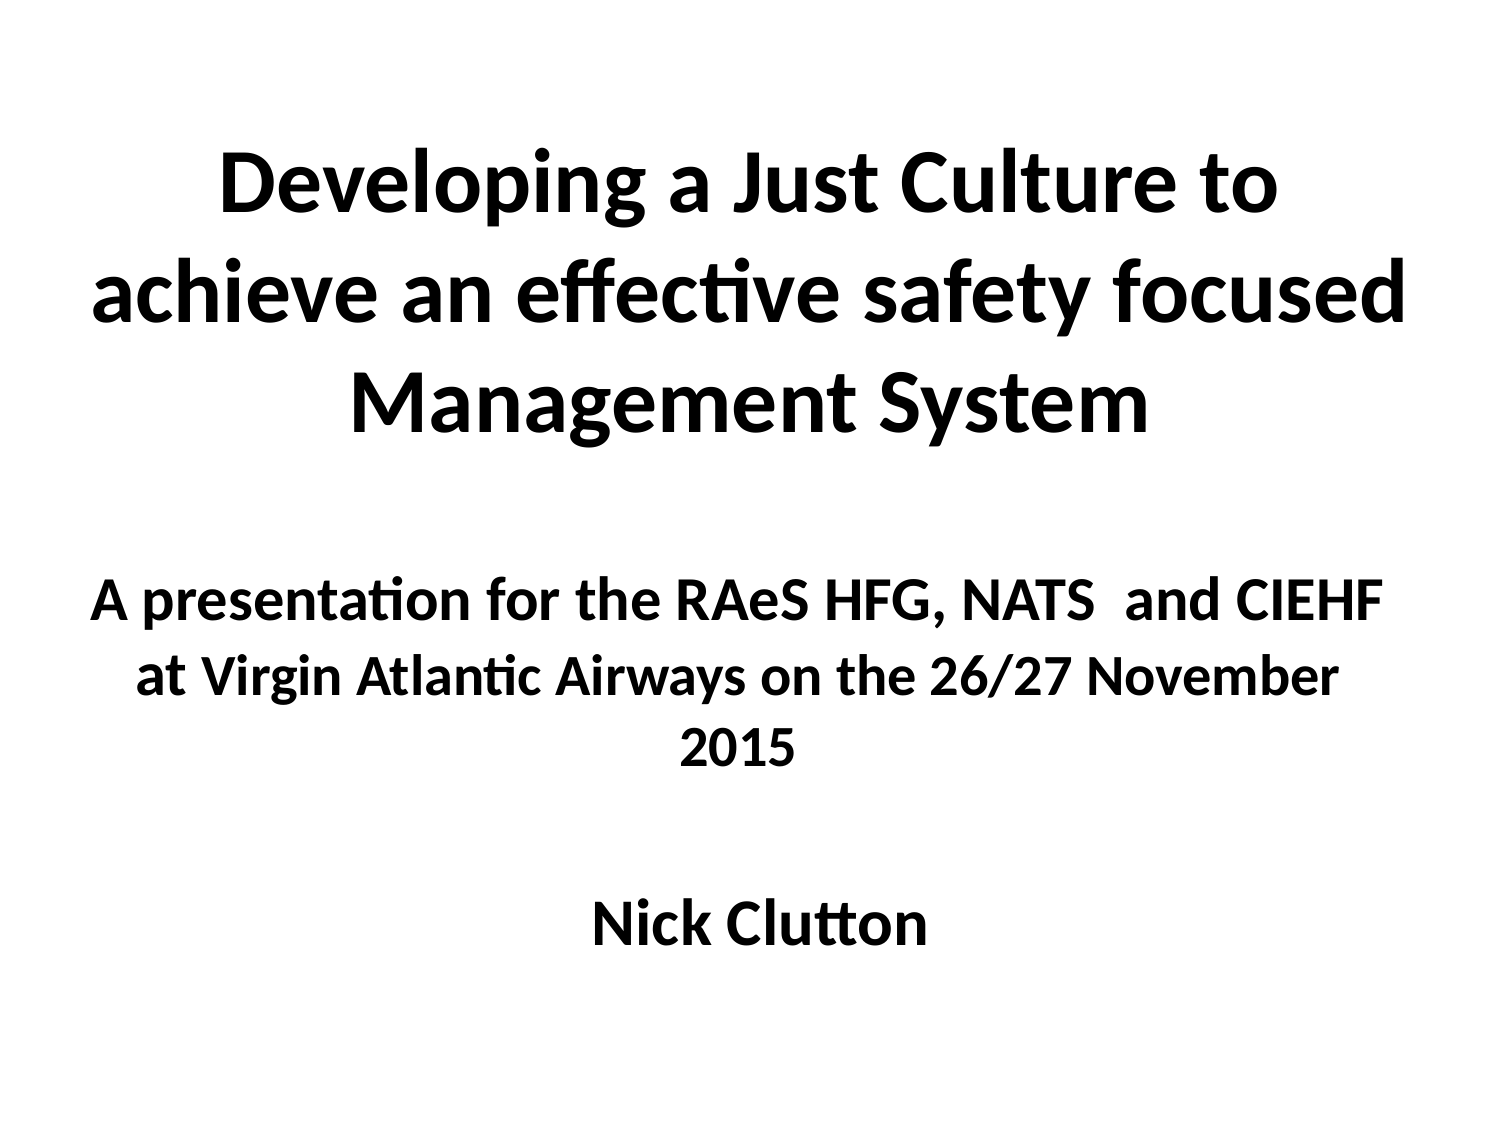

# Developing a Just Culture to achieve an effective safety focused Management System
A presentation for the RAeS HFG, NATS and CIEHF at Virgin Atlantic Airways on the 26/27 November 2015
 Nick Clutton